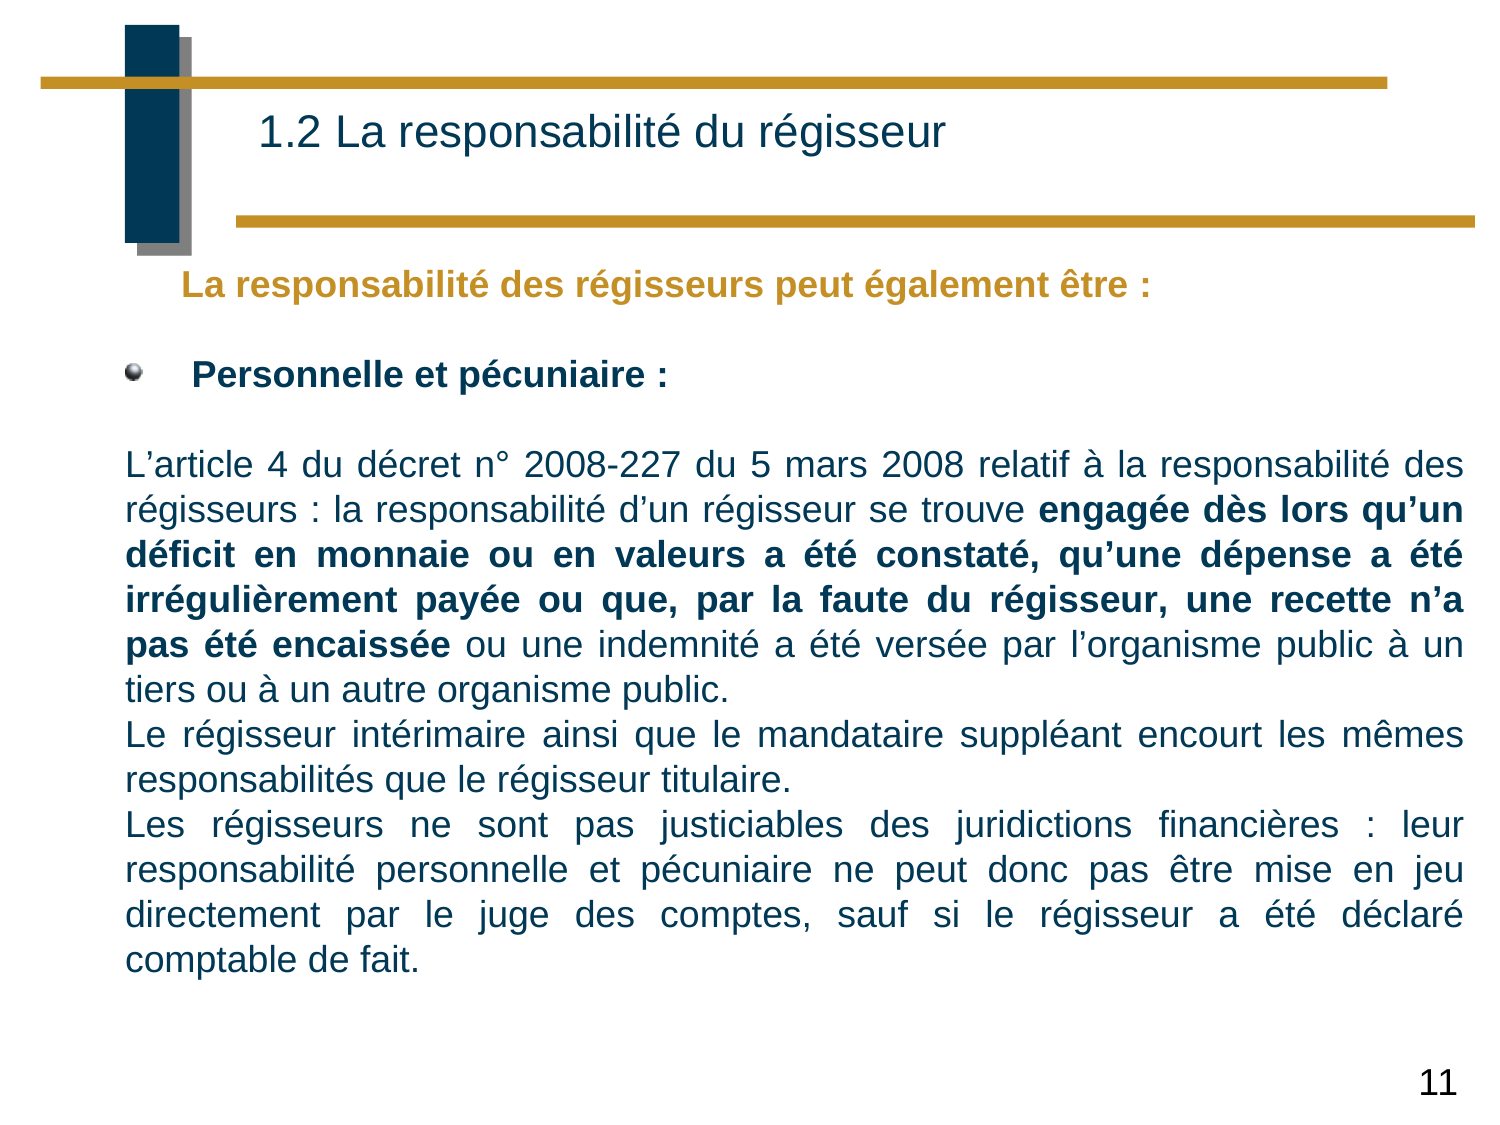

# 1.2 La responsabilité du régisseur
La responsabilité des régisseurs peut également être :
 Personnelle et pécuniaire :
L’article 4 du décret n° 2008-227 du 5 mars 2008 relatif à la responsabilité des régisseurs : la responsabilité d’un régisseur se trouve engagée dès lors qu’un déficit en monnaie ou en valeurs a été constaté, qu’une dépense a été irrégulièrement payée ou que, par la faute du régisseur, une recette n’a pas été encaissée ou une indemnité a été versée par l’organisme public à un tiers ou à un autre organisme public.
Le régisseur intérimaire ainsi que le mandataire suppléant encourt les mêmes responsabilités que le régisseur titulaire.
Les régisseurs ne sont pas justiciables des juridictions financières : leur responsabilité personnelle et pécuniaire ne peut donc pas être mise en jeu directement par le juge des comptes, sauf si le régisseur a été déclaré comptable de fait.
 11